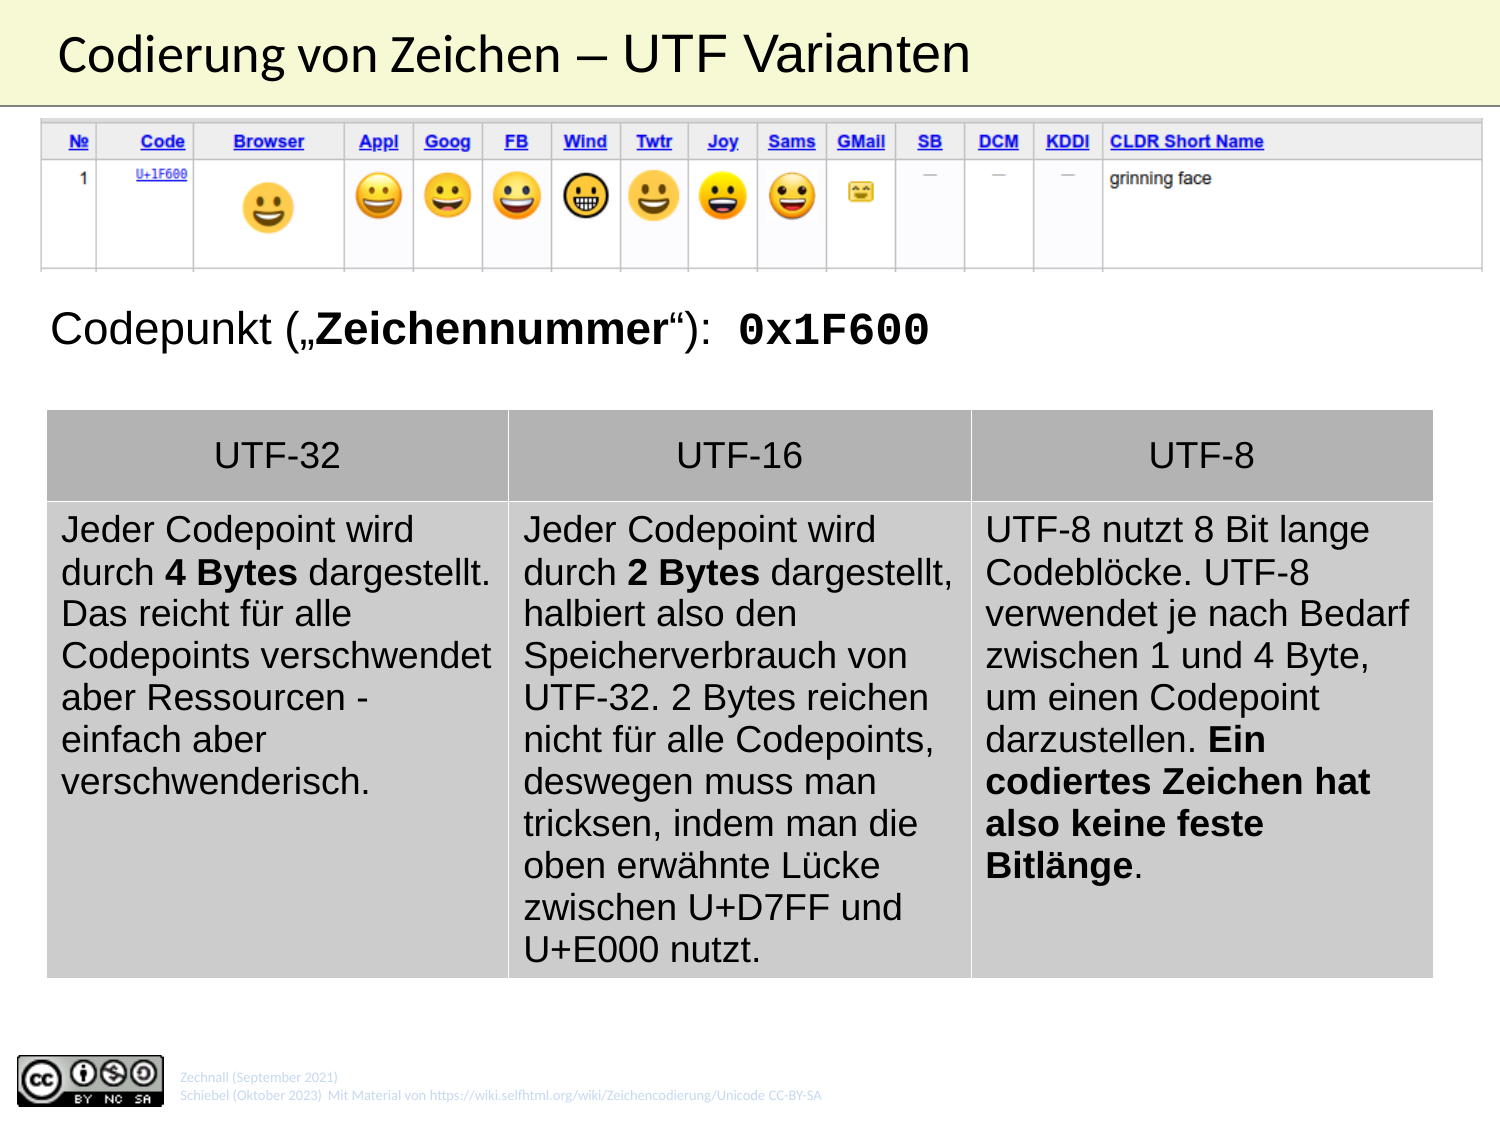

# Codierung von Zeichen – UTF Varianten
Codepunkt („Zeichennummer“): 0x1F600
| UTF-32 | UTF-16 | UTF-8 |
| --- | --- | --- |
| Jeder Codepoint wird durch 4 Bytes dargestellt. Das reicht für alle Codepoints verschwendet aber Ressourcen - einfach aber verschwenderisch. | Jeder Codepoint wird durch 2 Bytes dargestellt, halbiert also den Speicherverbrauch von UTF-32. 2 Bytes reichen nicht für alle Codepoints, deswegen muss man tricksen, indem man die oben erwähnte Lücke zwischen U+D7FF und U+E000 nutzt. | UTF-8 nutzt 8 Bit lange Codeblöcke. UTF-8 verwendet je nach Bedarf zwischen 1 und 4 Byte, um einen Codepoint darzustellen. Ein codiertes Zeichen hat also keine feste Bitlänge. |